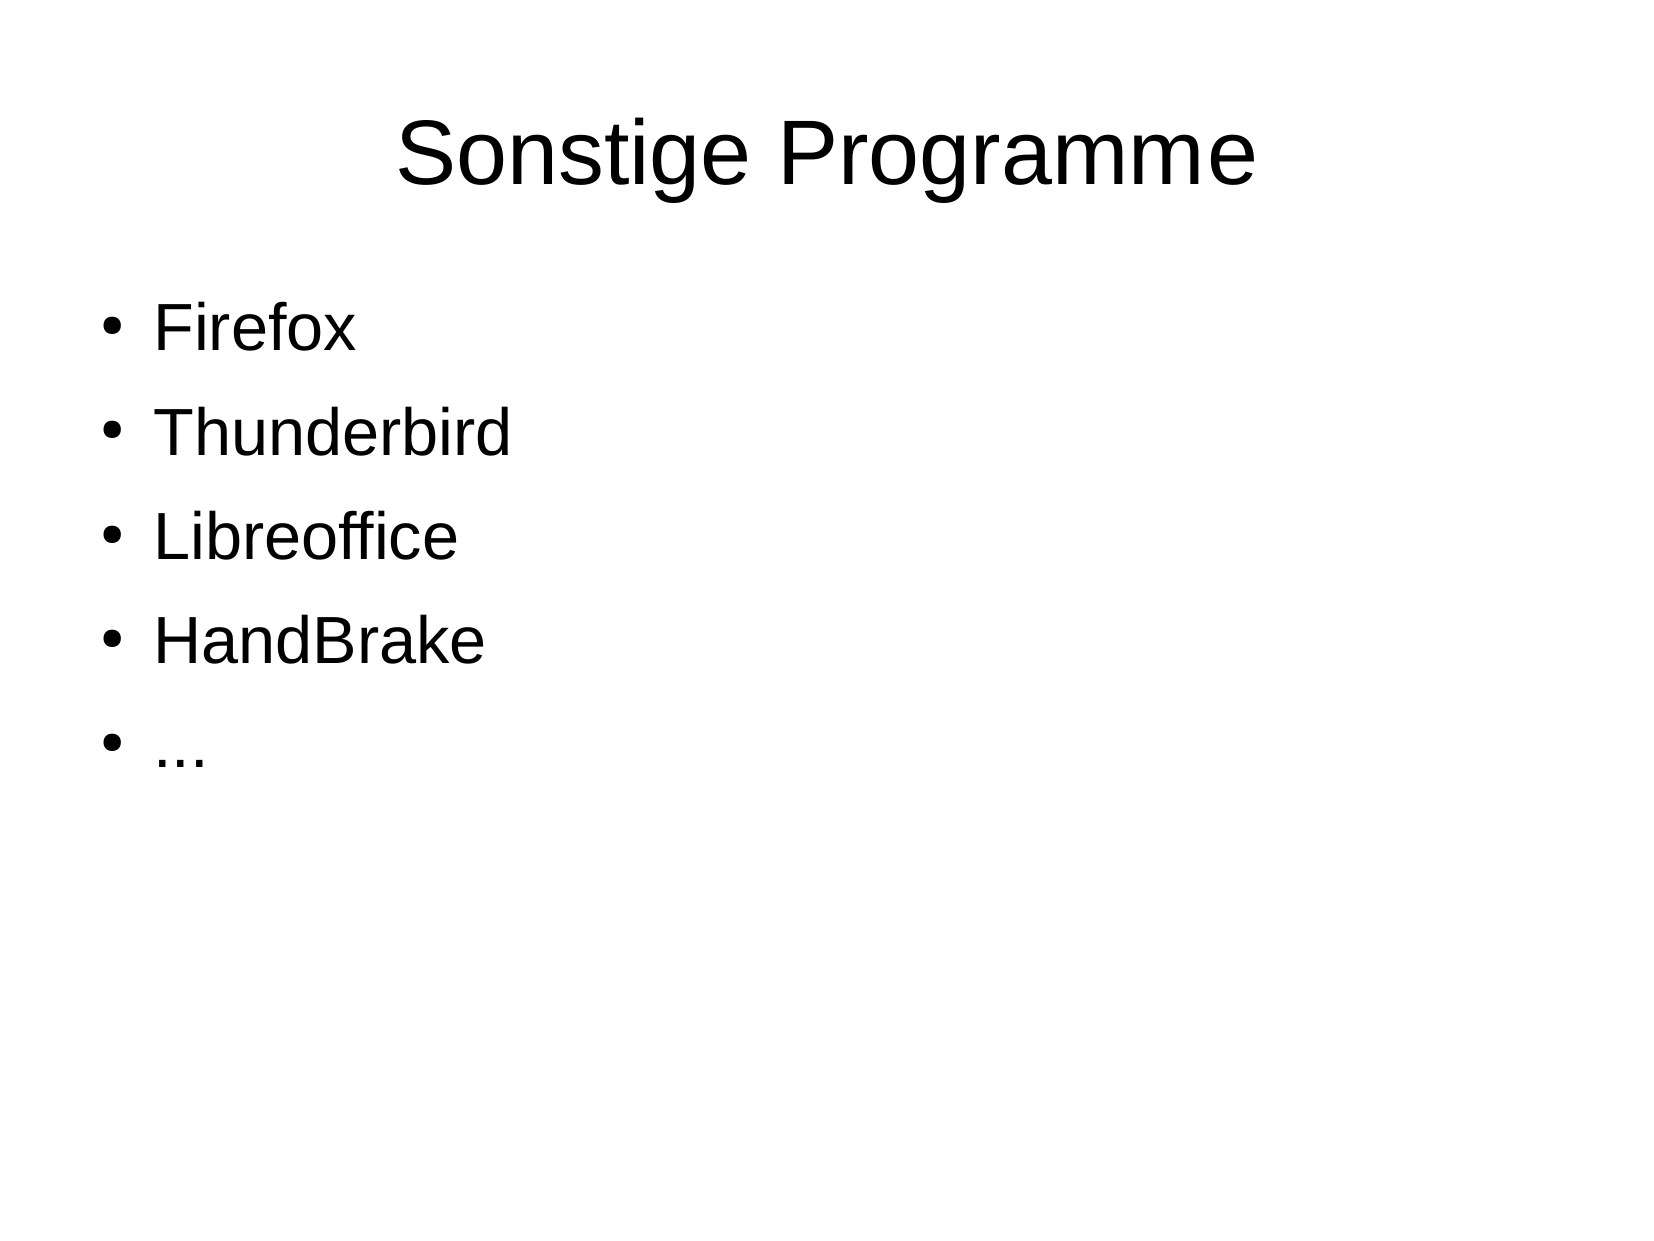

# Sonstige Programm	e
Firefox
Thunderbird
Libreoffice
HandBrake
...